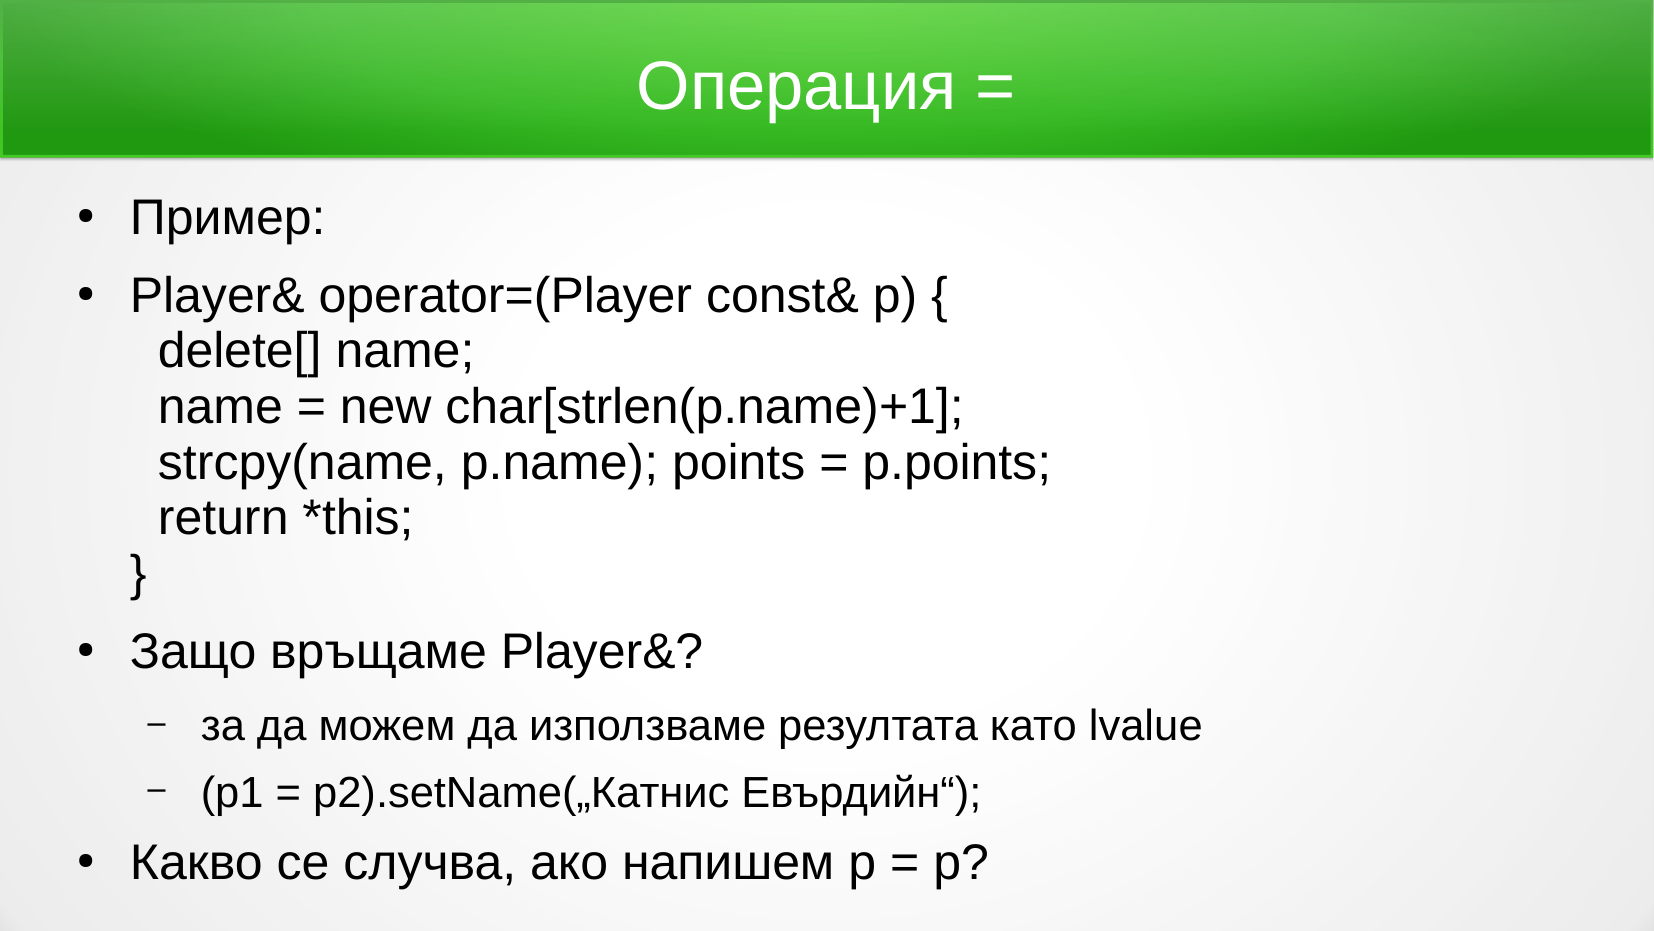

# Операция =
Пример:
Player& operator=(Player const& p) {
 delete[] name;
 name = new char[strlen(p.name)+1];
 strcpy(name, p.name); points = p.points;
 return *this;
}
Защо връщаме Player&?
за да можем да използваме резултата като lvalue
(p1 = p2).setName(„Катнис Евърдийн“);
Какво се случва, ако напишем p = p?